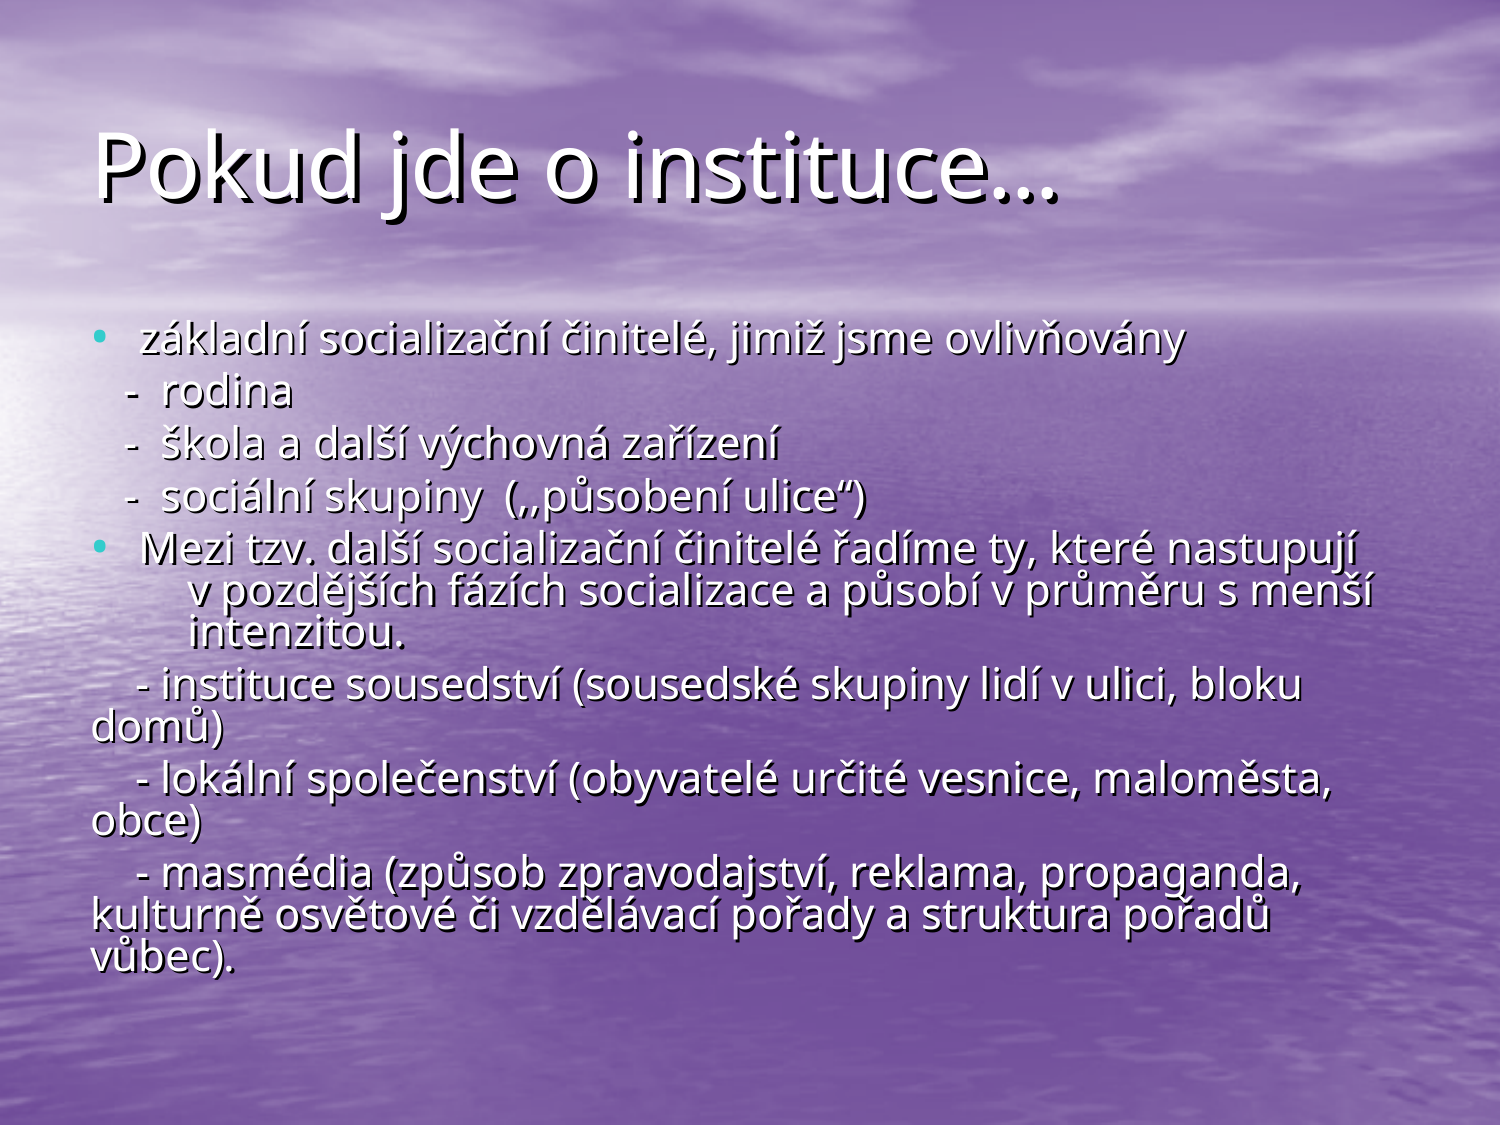

# Pokud jde o instituce…
základní socializační činitelé, jimiž jsme ovlivňovány
 - rodina
 - škola a další výchovná zařízení
 - sociální skupiny (,,působení ulice“)
Mezi tzv. další socializační činitelé řadíme ty, které nastupují v pozdějších fázích socializace a působí v průměru s menší intenzitou.
 - instituce sousedství (sousedské skupiny lidí v ulici, bloku domů)
 - lokální společenství (obyvatelé určité vesnice, maloměsta, obce)
 - masmédia (způsob zpravodajství, reklama, propaganda, kulturně osvětové či vzdělávací pořady a struktura pořadů vůbec).